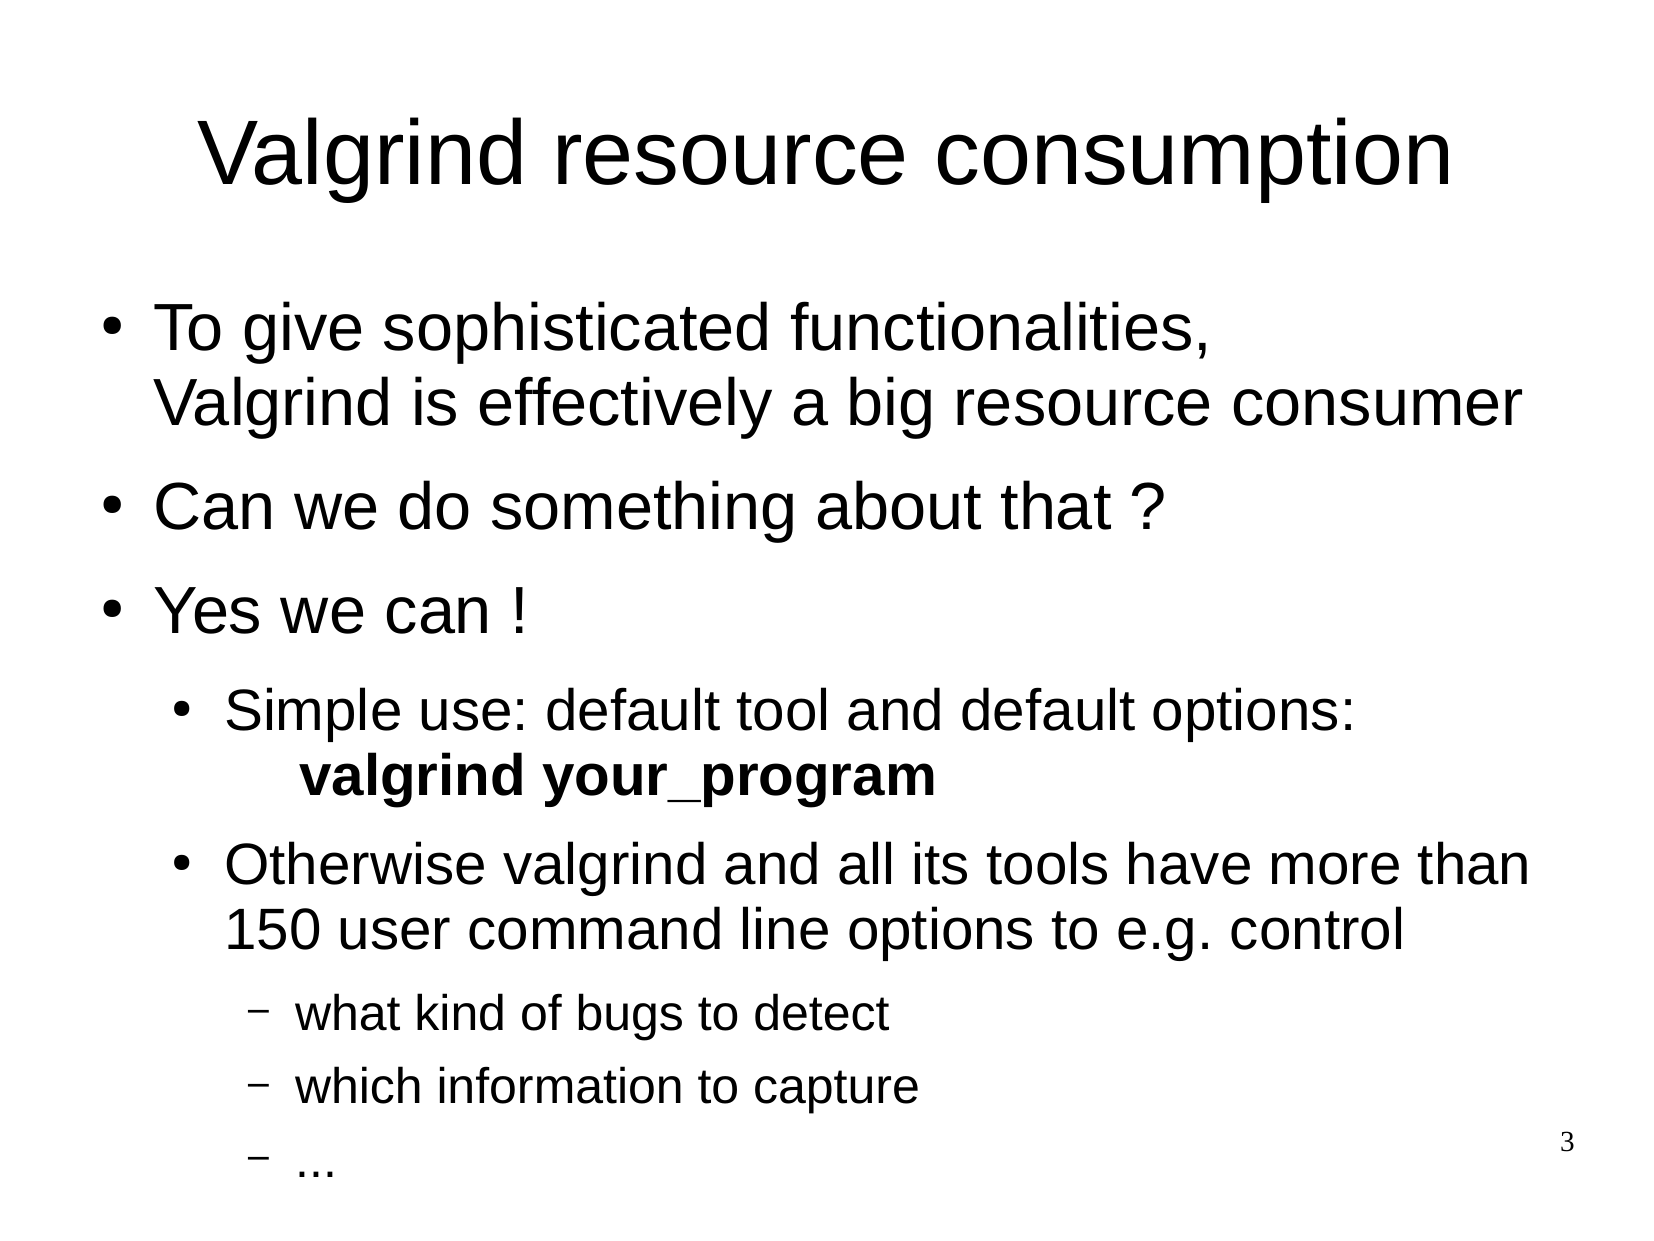

# Valgrind resource consumption
To give sophisticated functionalities,
Valgrind is effectively a big resource consumer
Can we do something about that ?
Yes we can !
Simple use: default tool and default options:
	valgrind your_program
Otherwise valgrind and all its tools have more than
150 user command line options to e.g. control
what kind of bugs to detect
which information to capture
...
3